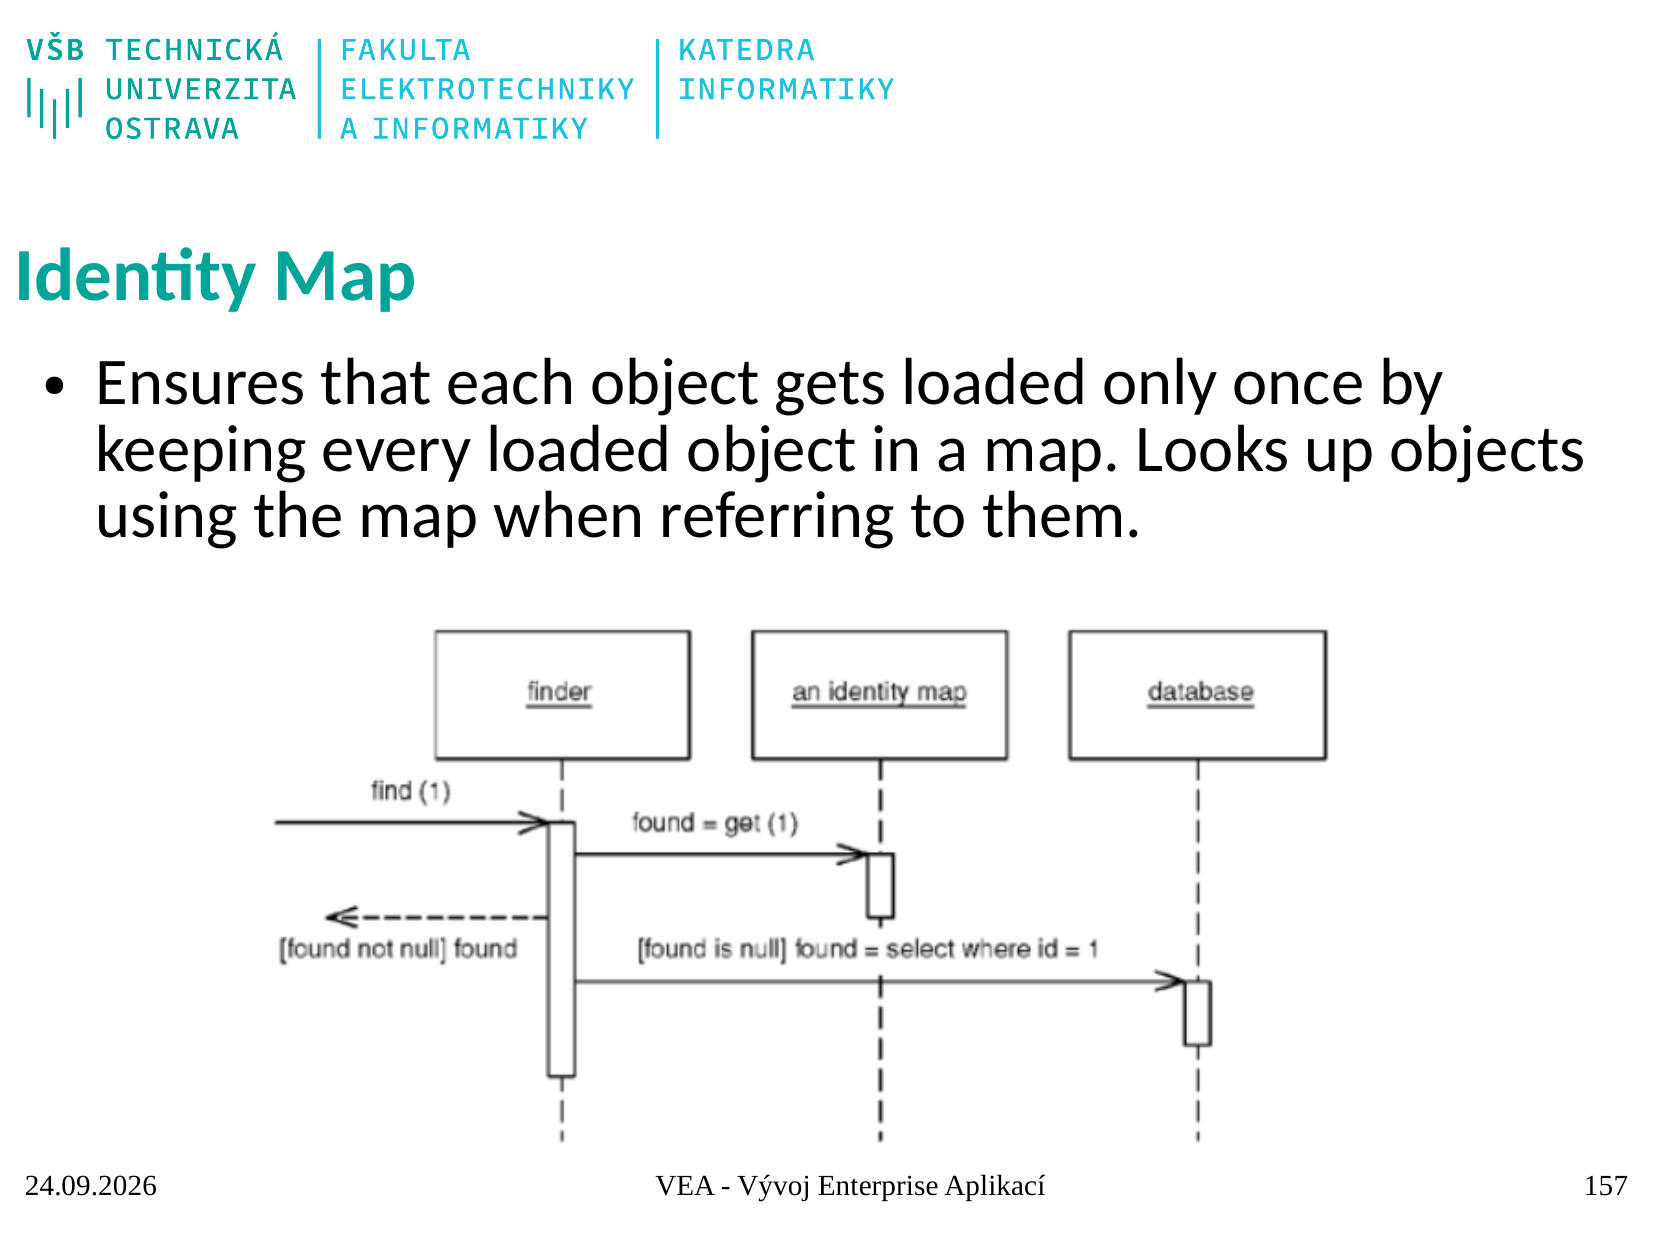

Identity Map
# Ensures that each object gets loaded only once by keeping every loaded object in a map. Looks up objects using the map when referring to them.
VEA - Vývoj Enterprise Aplikací
157